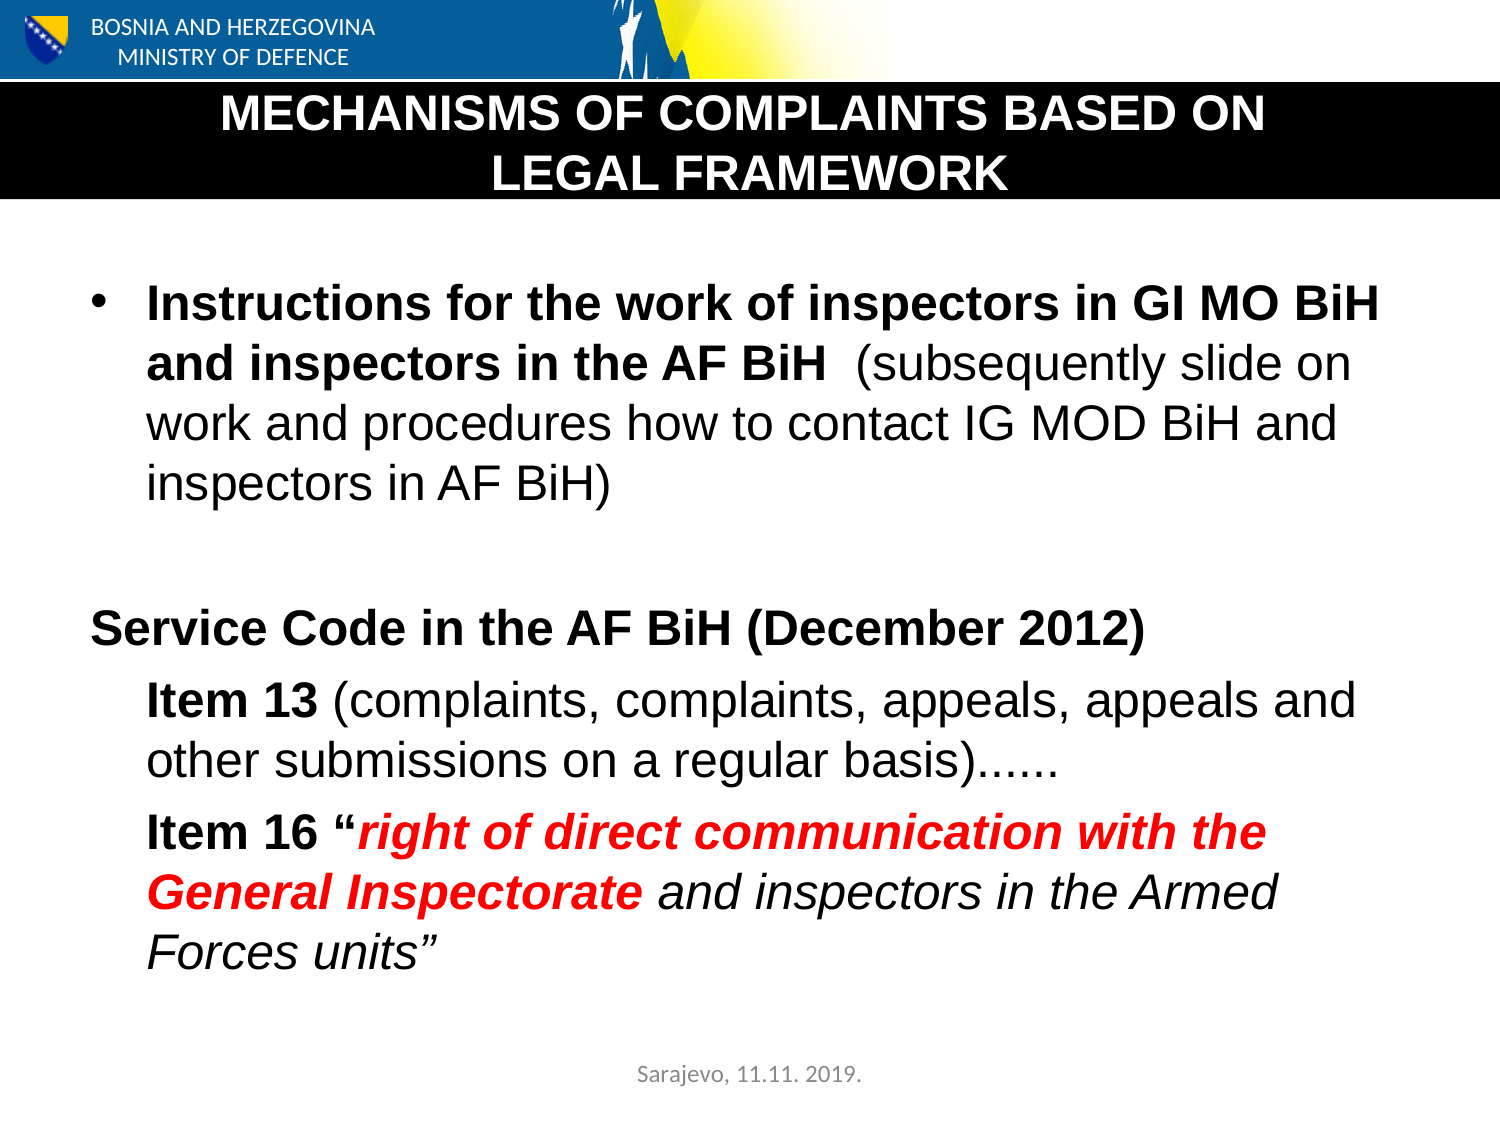

MECHANISMS OF COMPLAINTS BASED ON
LEGAL FRAMEWORK
# Instructions for the work of inspectors in GI MO BiH and inspectors in the AF BiH  (subsequently slide on work and procedures how to contact IG MOD BiH and inspectors in AF BiH)
Service Code in the AF BiH (December 2012)
    Item 13 (complaints, complaints, appeals, appeals and other submissions on a regular basis)......
    Item 16 “right of direct communication with the General Inspectorate and inspectors in the Armed Forces units”
Sarajevo, 11.11. 2019.